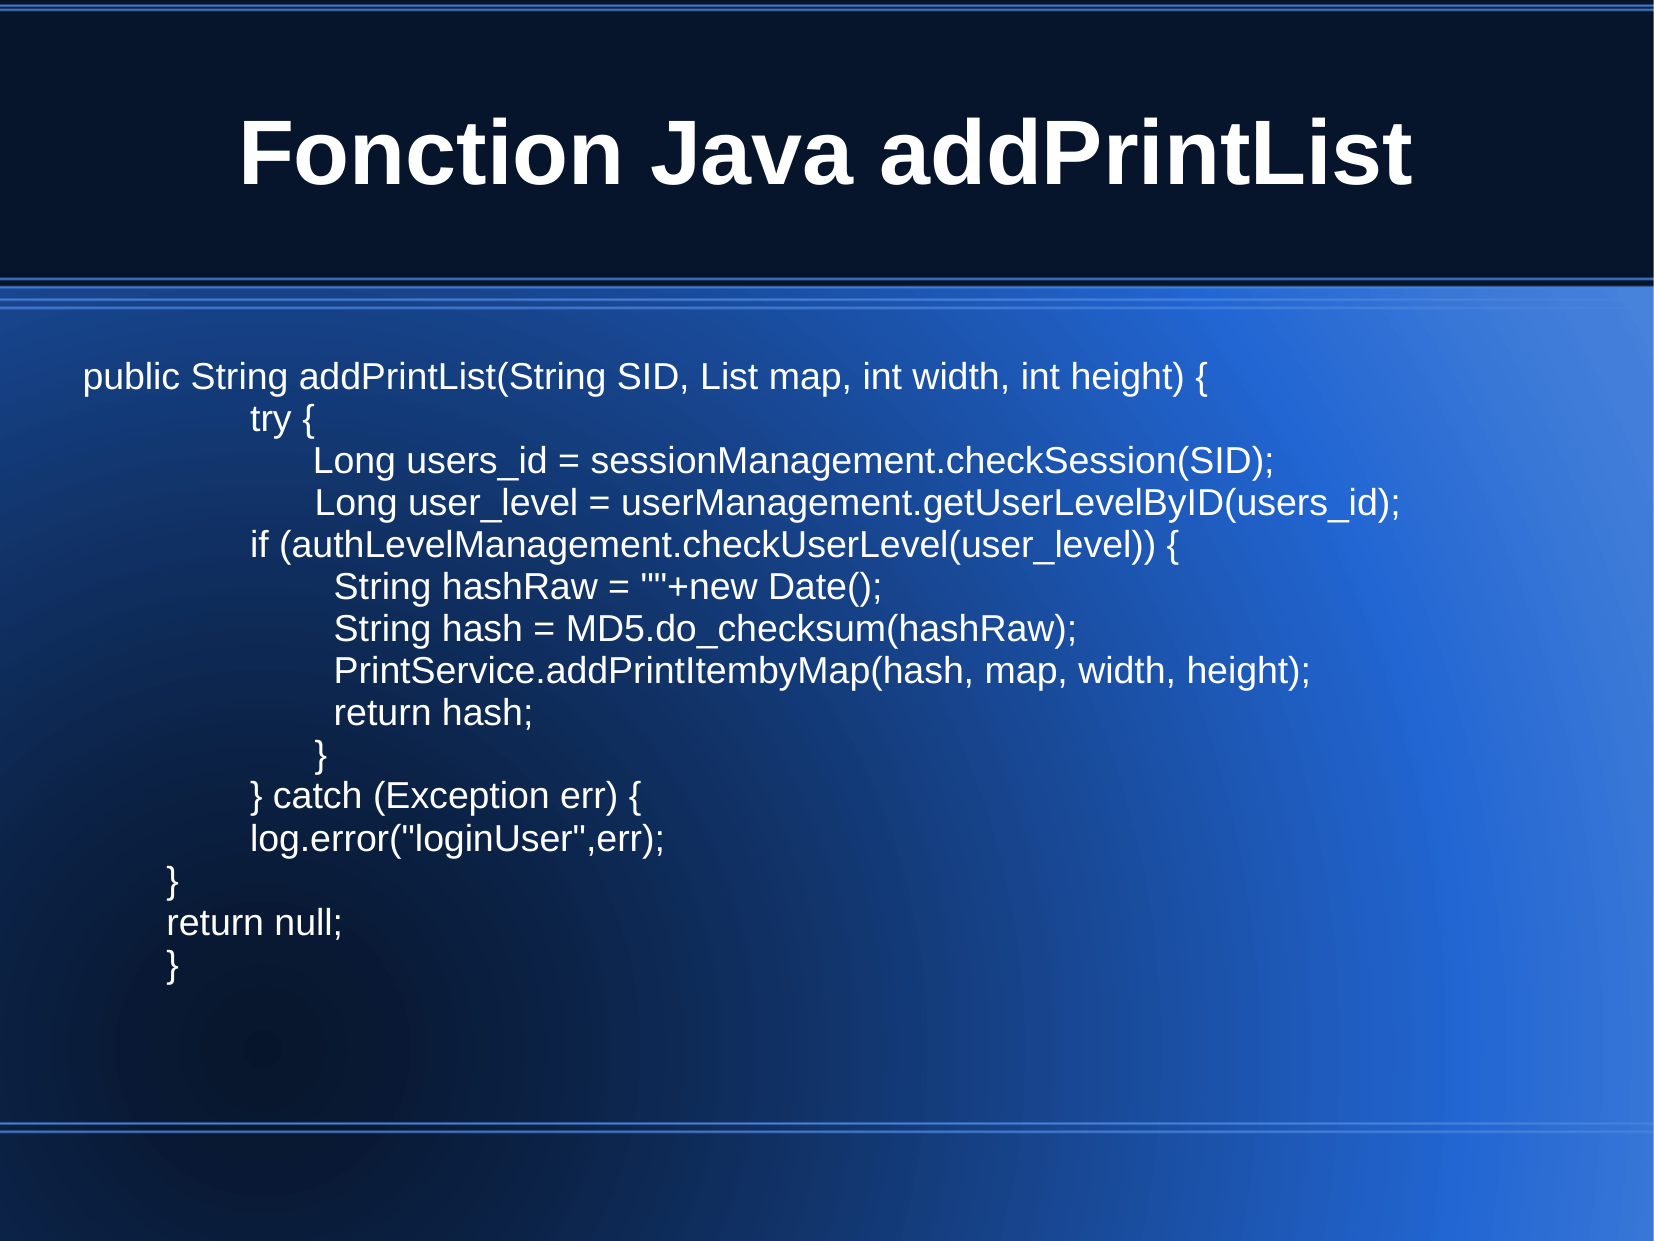

# Fonction Java addPrintList
public String addPrintList(String SID, List map, int width, int height) {
 try {
 Long users_id = sessionManagement.checkSession(SID);
 	 Long user_level = userManagement.getUserLevelByID(users_id);
 if (authLevelManagement.checkUserLevel(user_level)) {
 String hashRaw = ""+new Date();
 String hash = MD5.do_checksum(hashRaw);
 PrintService.addPrintItembyMap(hash, map, width, height);
 return hash;
 	 }
 } catch (Exception err) {
 log.error("loginUser",err);
 }
 return null;
 }